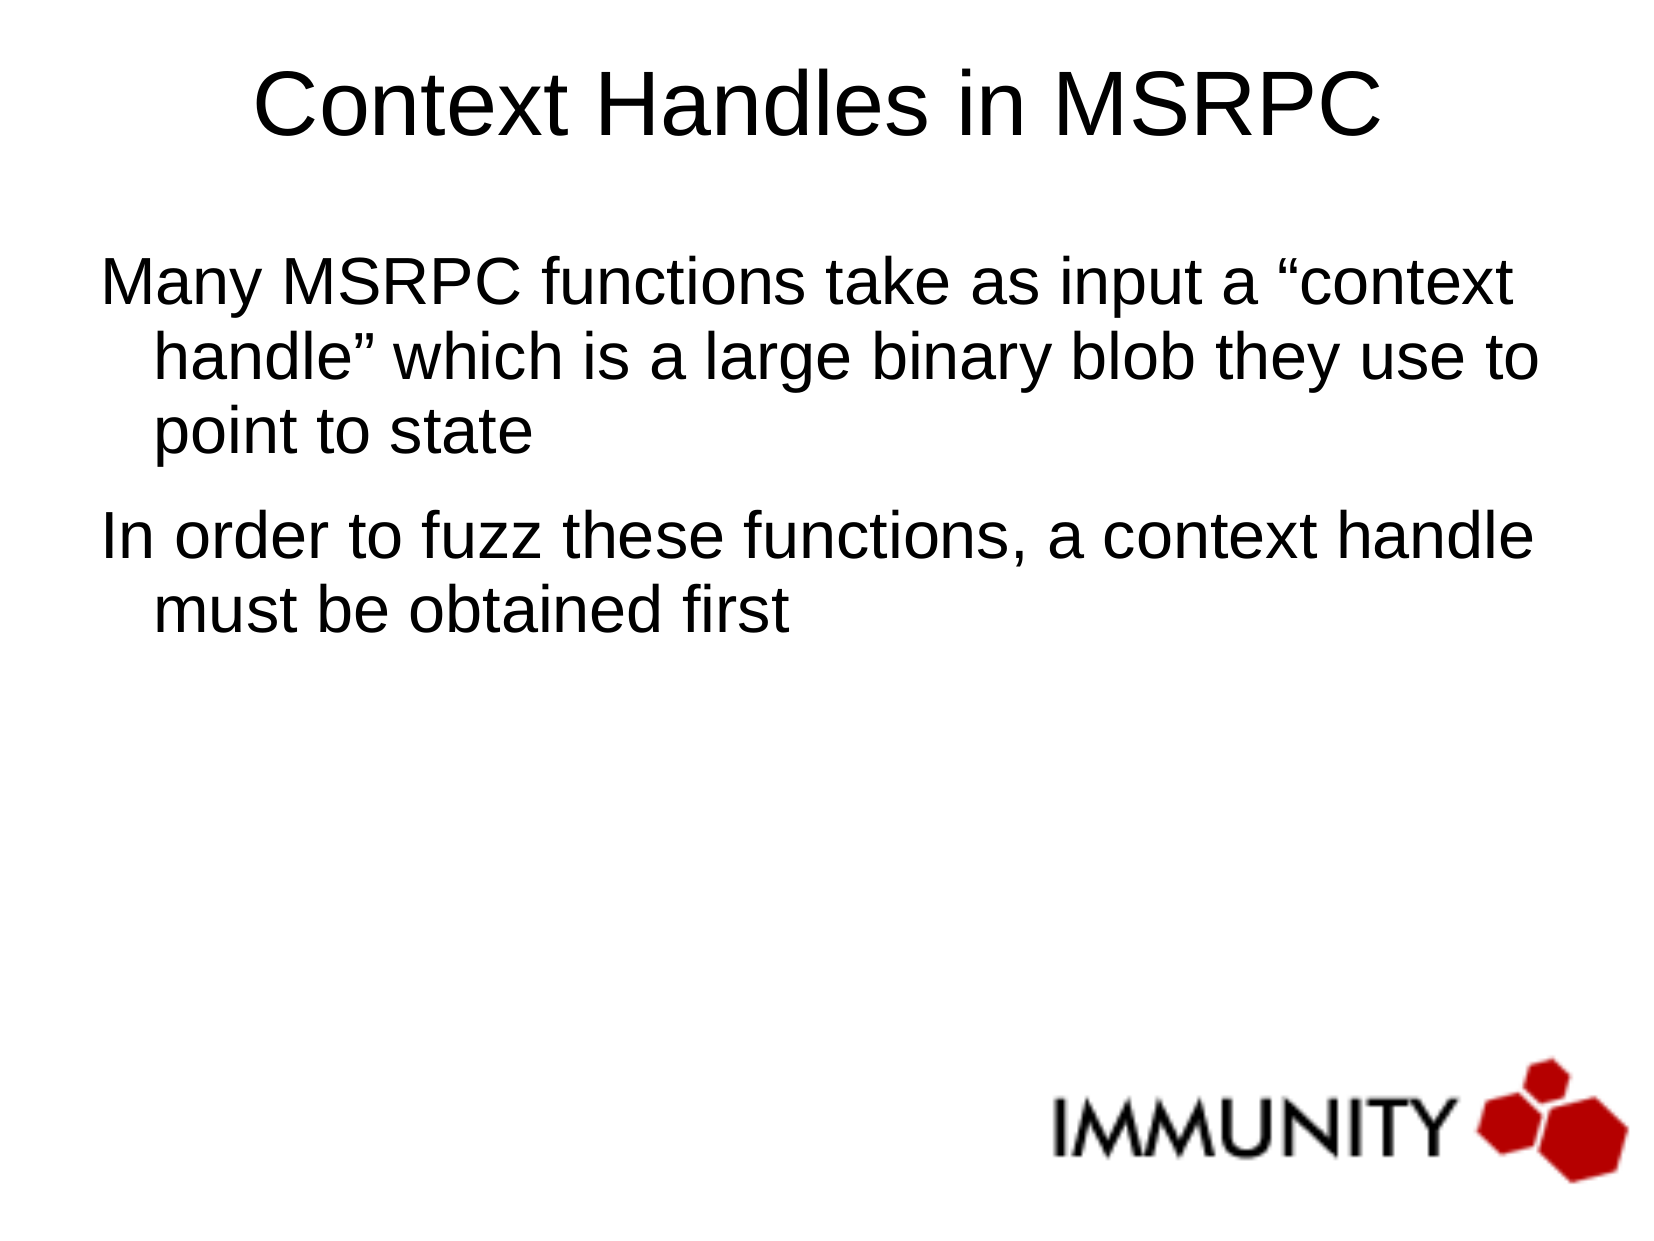

# Context Handles in MSRPC
Many MSRPC functions take as input a “context handle” which is a large binary blob they use to point to state
In order to fuzz these functions, a context handle must be obtained first